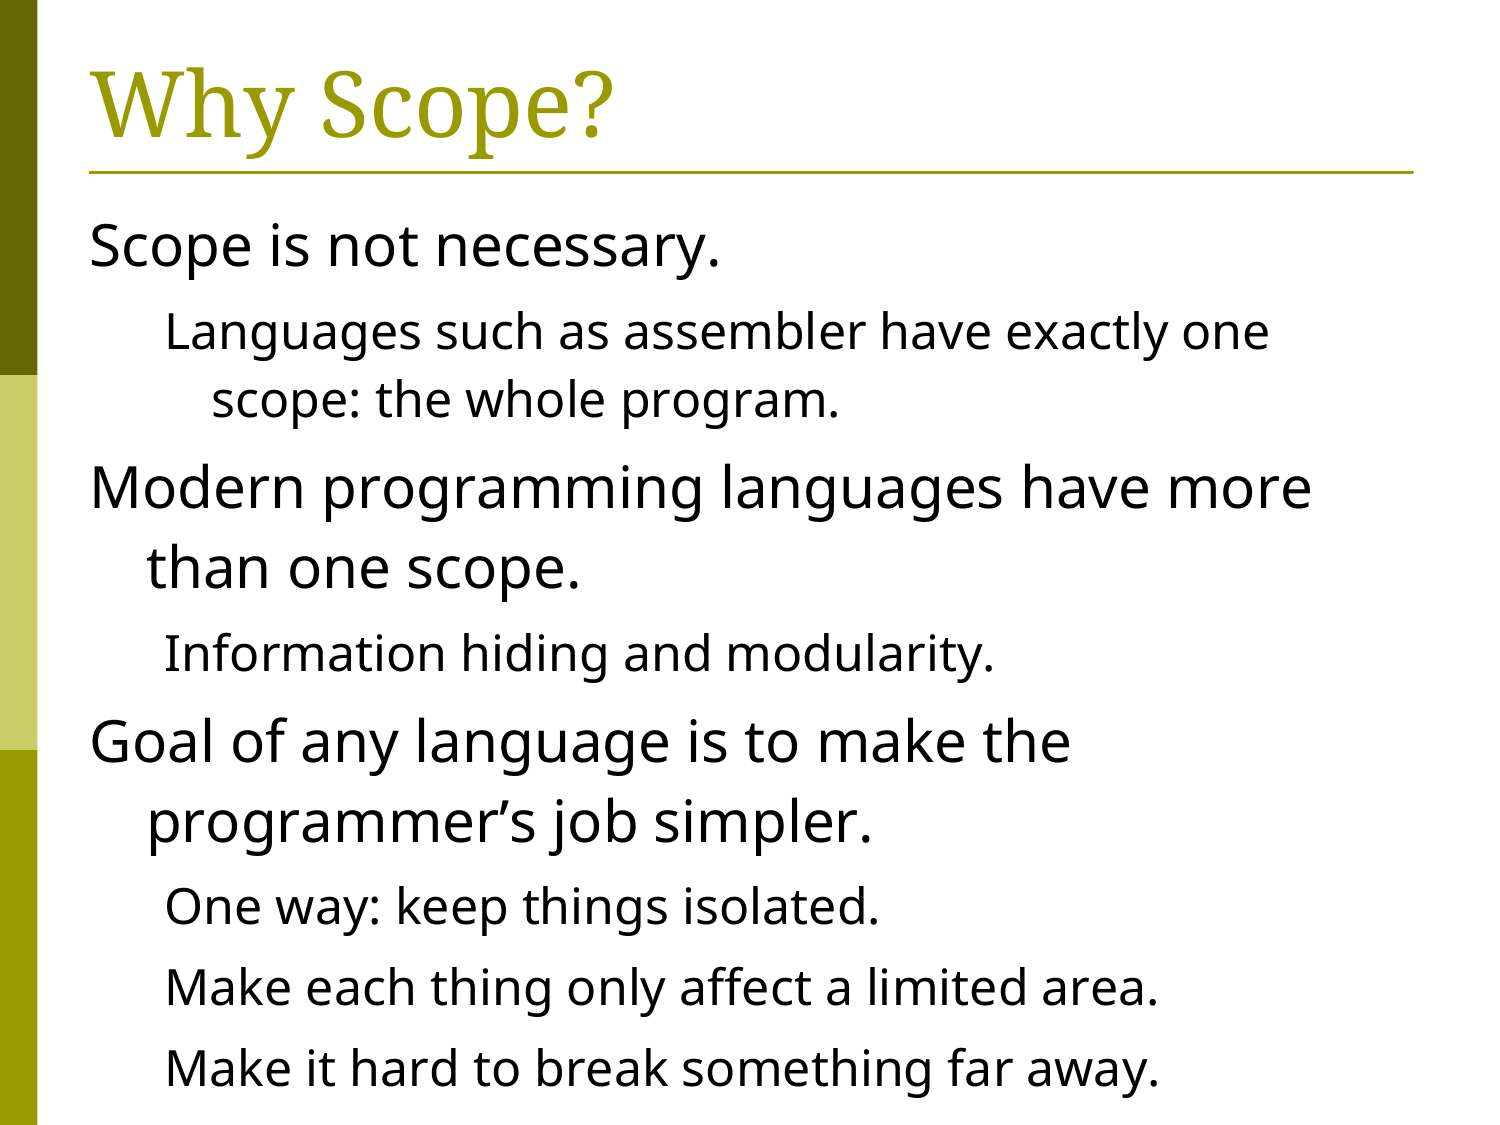

# Why Scope?
Scope is not necessary.
Languages such as assembler have exactly one scope: the whole program.
Modern programming languages have more than one scope.
Information hiding and modularity.
Goal of any language is to make the programmer’s job simpler.
One way: keep things isolated.
Make each thing only affect a limited area.
Make it hard to break something far away.